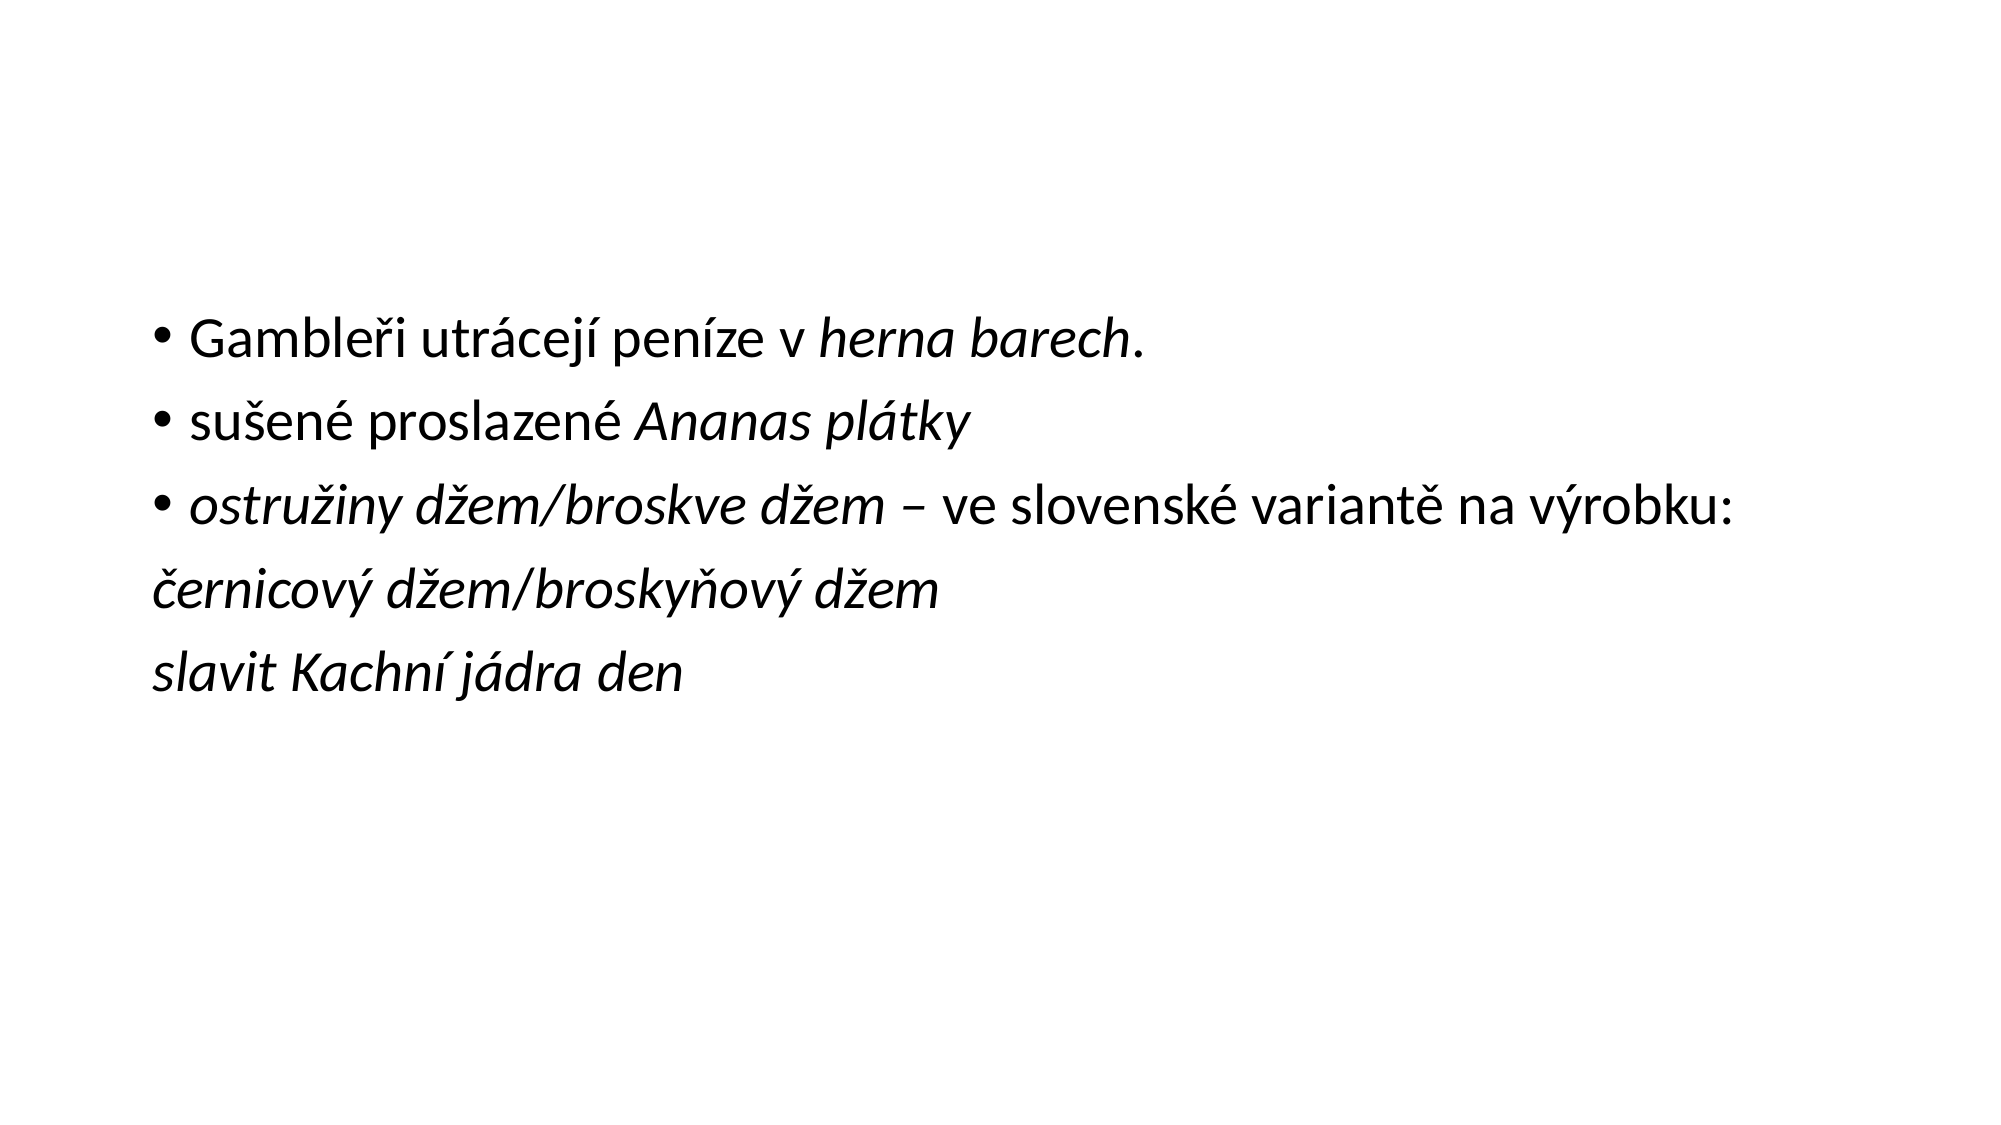

#
Gambleři utrácejí peníze v herna barech.
sušené proslazené Ananas plátky
ostružiny džem/broskve džem – ve slovenské variantě na výrobku:
černicový džem/broskyňový džem
slavit Kachní jádra den